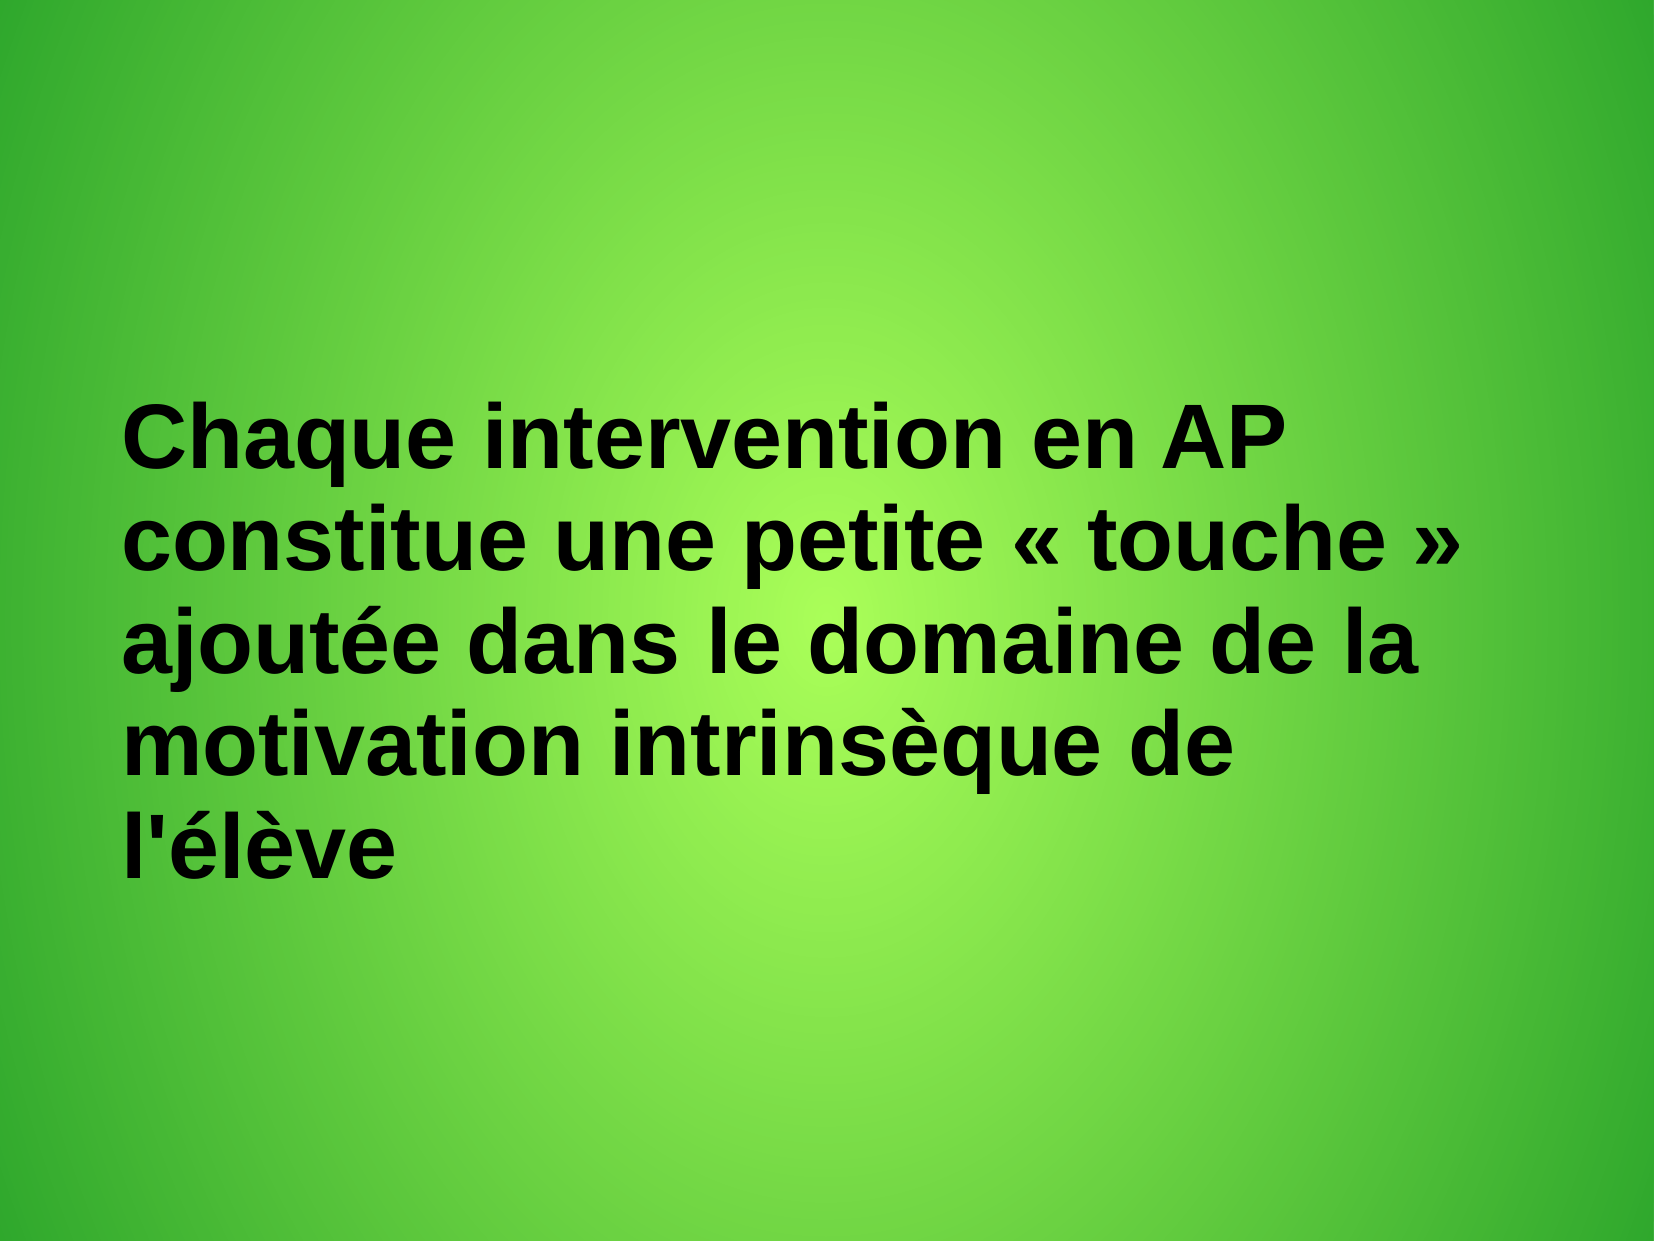

Chaque intervention en AP constitue une petite « touche » ajoutée dans le domaine de la motivation intrinsèque de l'élève